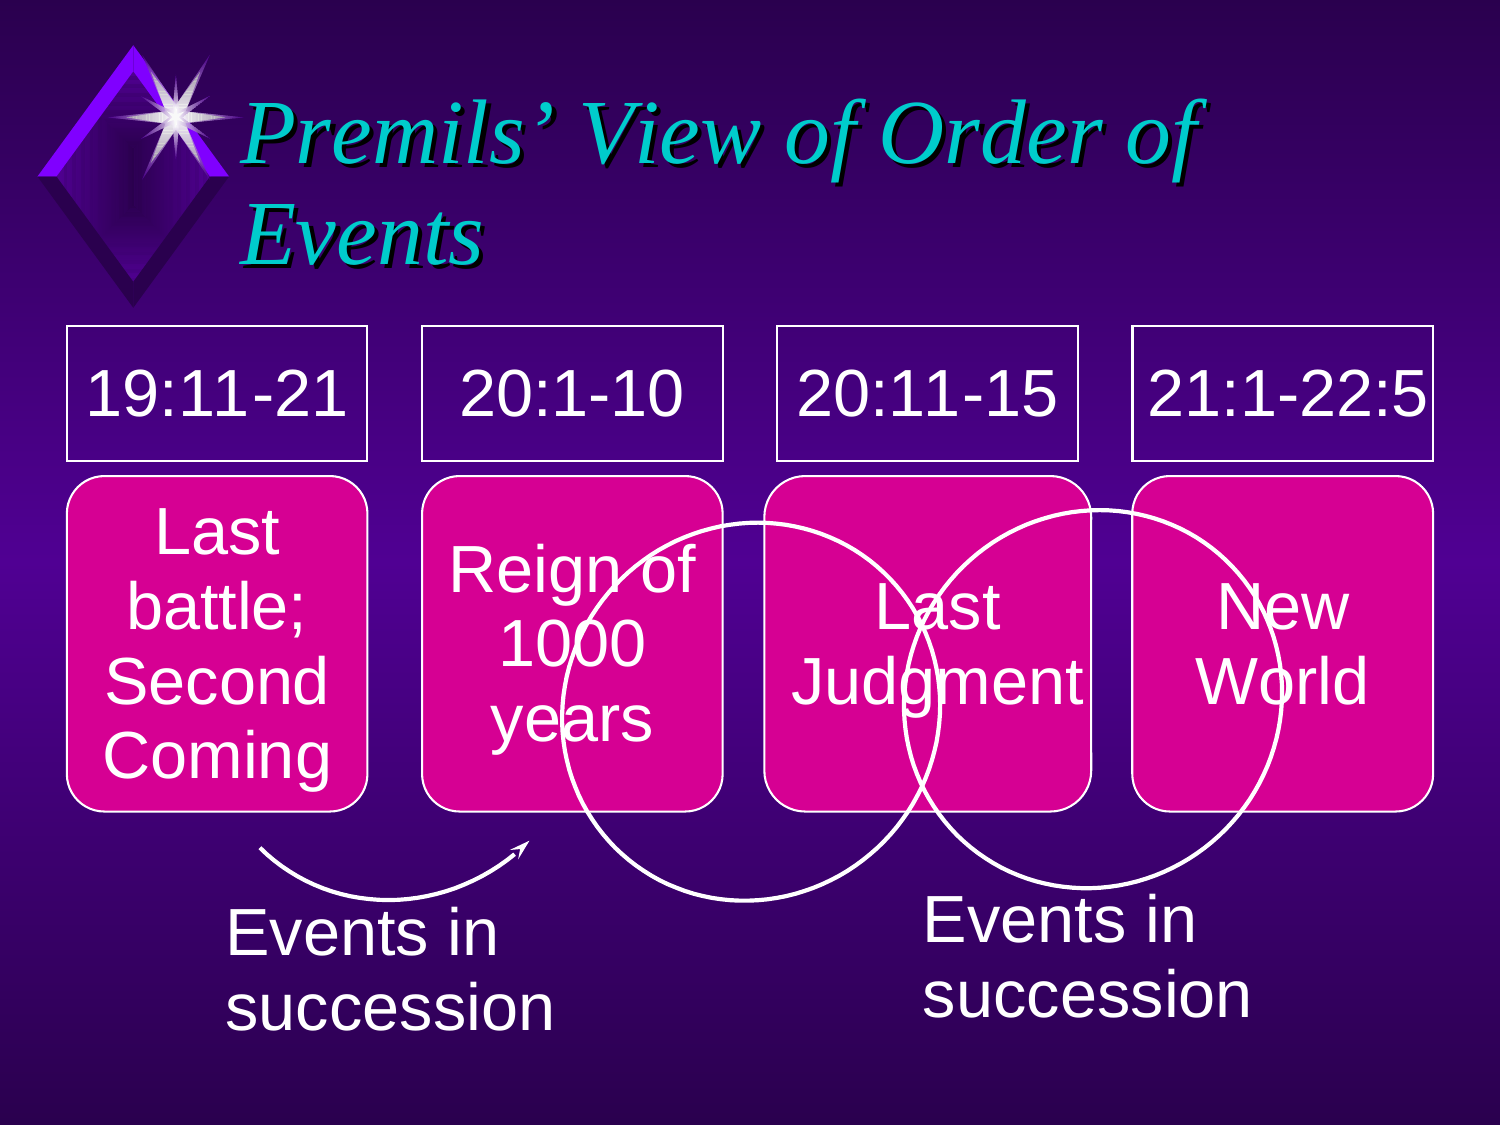

# Premils’ View of Order of Events
19:11-21
20:1-10
20:11-15
21:1-22:5
Events in succession
Events in succession
Last
battle;
Second
Coming
Reign of
1000
years
Last
Judgment
New
World